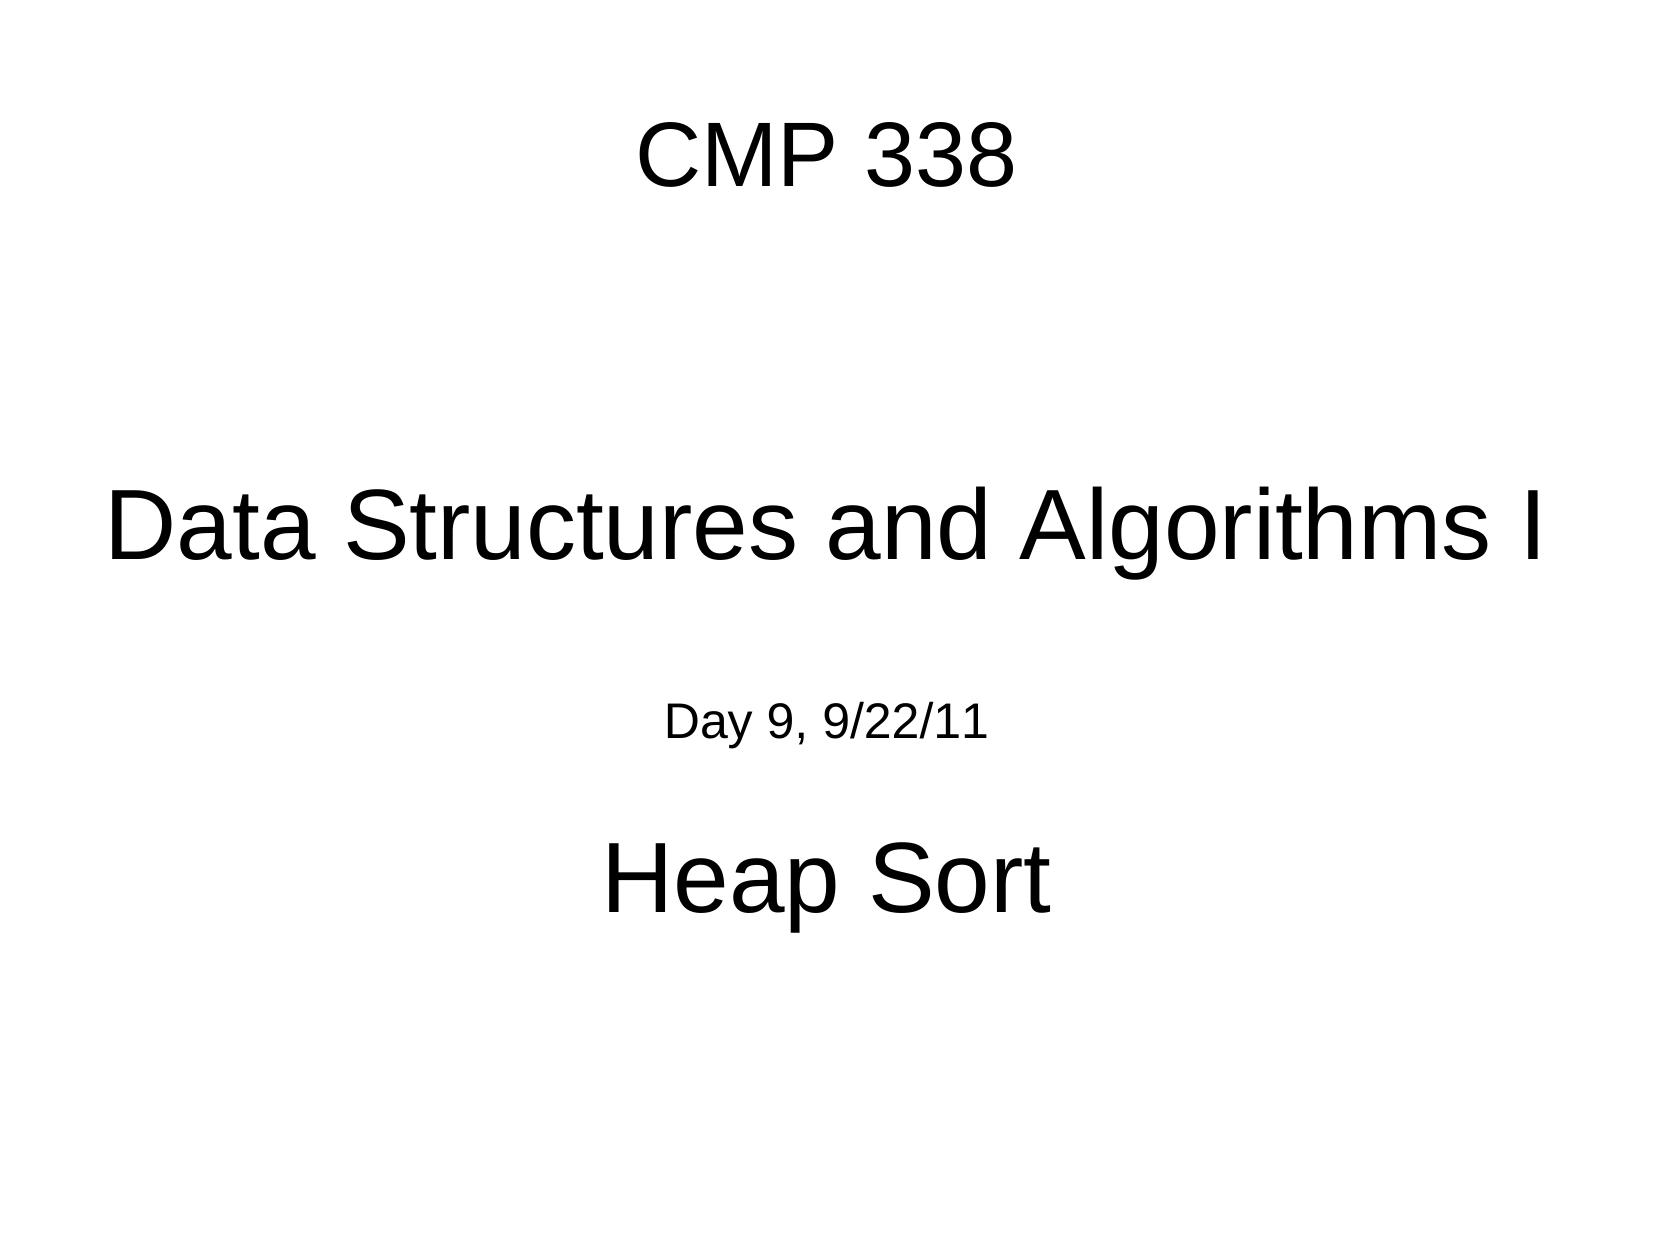

# CMP 338
Data Structures and Algorithms I
Day 9, 9/22/11
Heap Sort